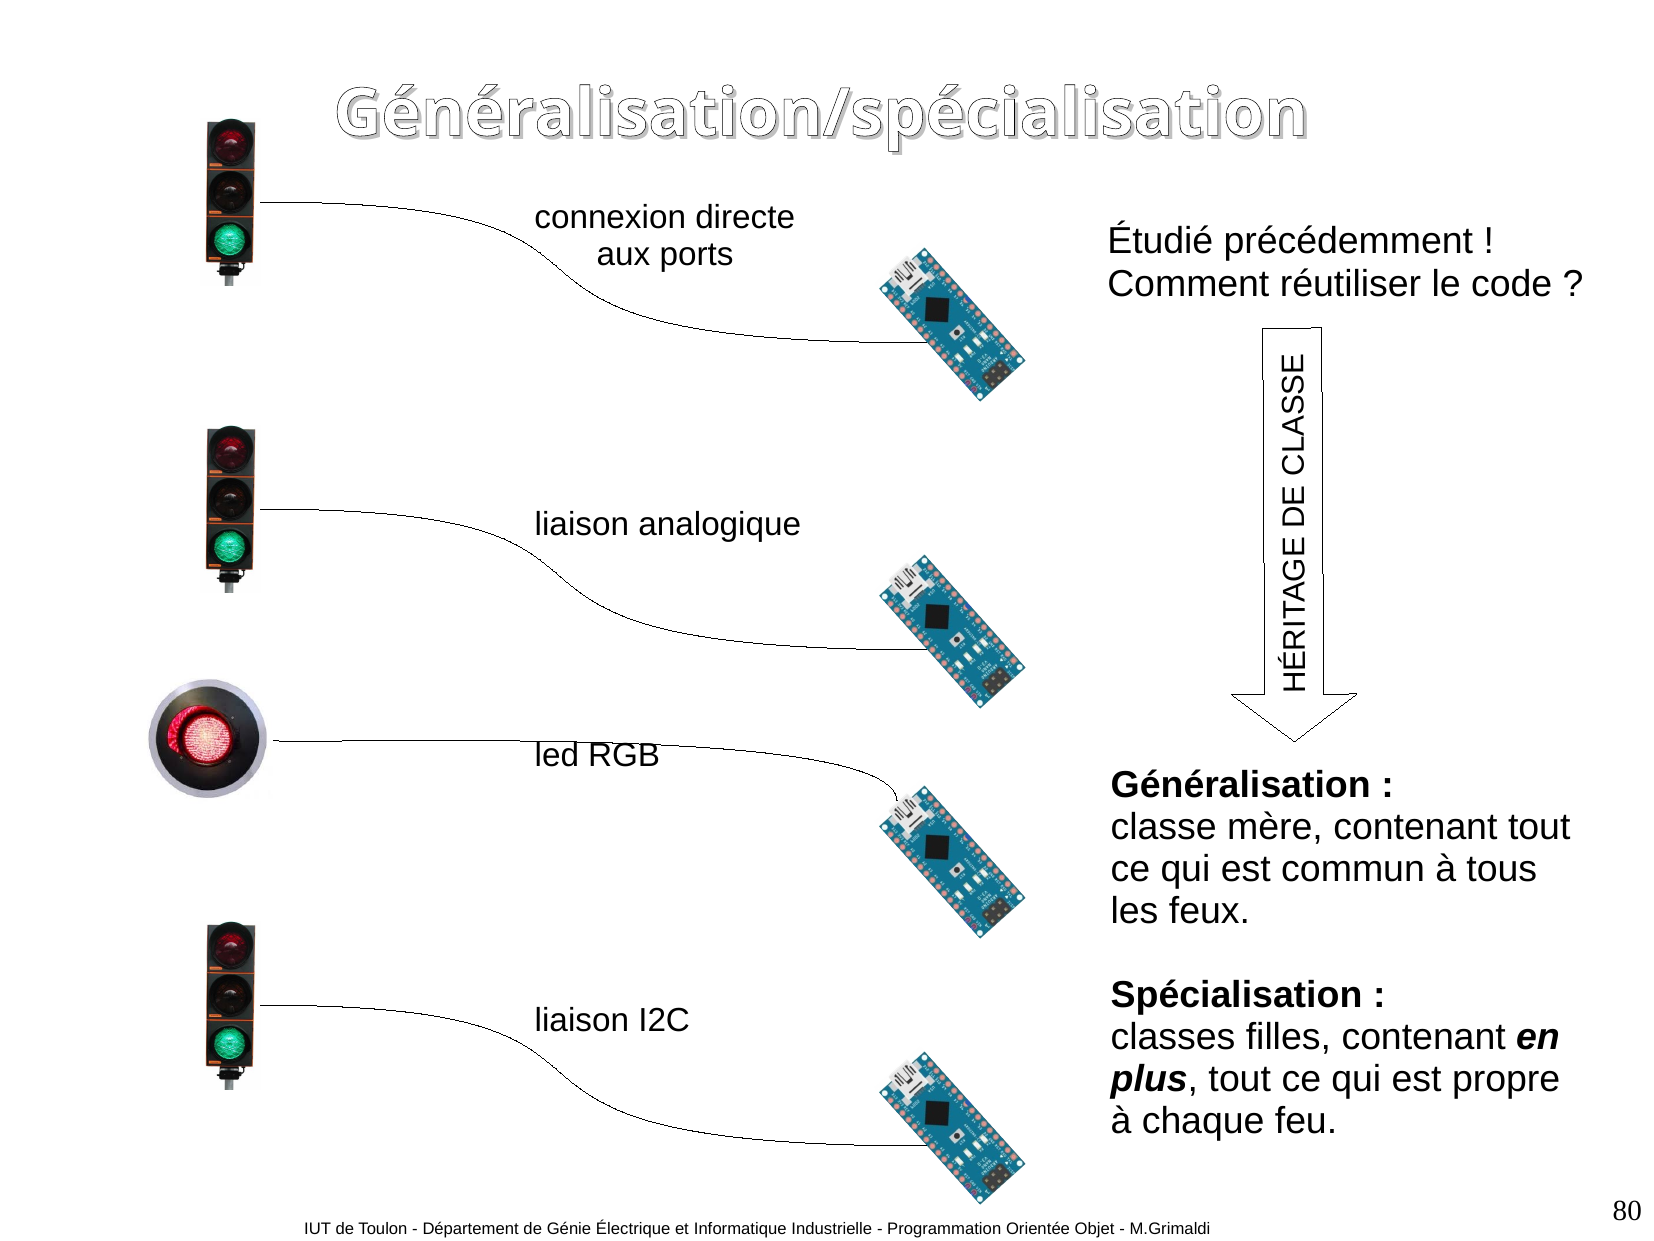

# Généralisation/spécialisation
connexion directe aux ports
Étudié précédemment !
Comment réutiliser le code ?
HÉRITAGE DE CLASSE
Généralisation :
classe mère, contenant tout ce qui est commun à tous les feux.
Spécialisation :
classes filles, contenant en plus, tout ce qui est propre à chaque feu.
liaison analogique
led RGB
liaison I2C